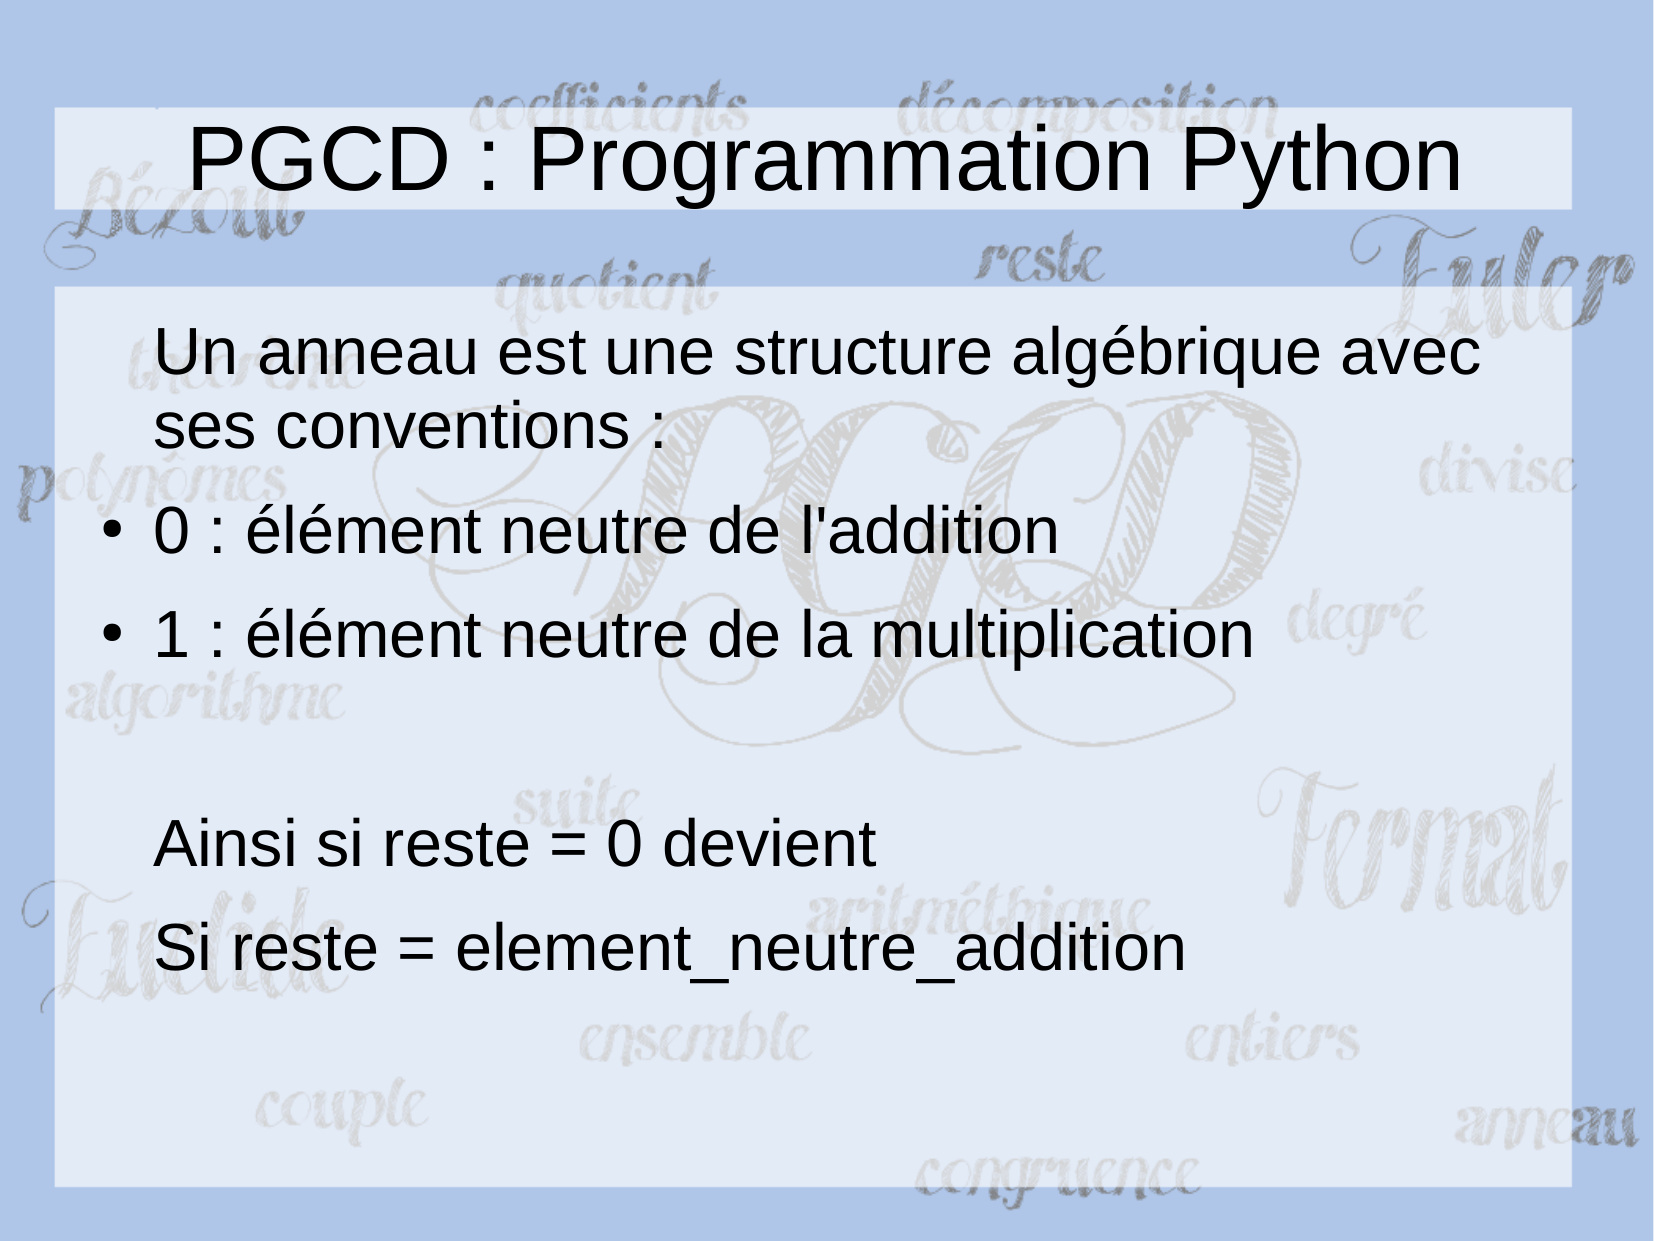

# PGCD : Programmation Python
Un anneau est une structure algébrique avec ses conventions :
0 : élément neutre de l'addition
1 : élément neutre de la multiplication
Ainsi si reste = 0 devient
Si reste = element_neutre_addition